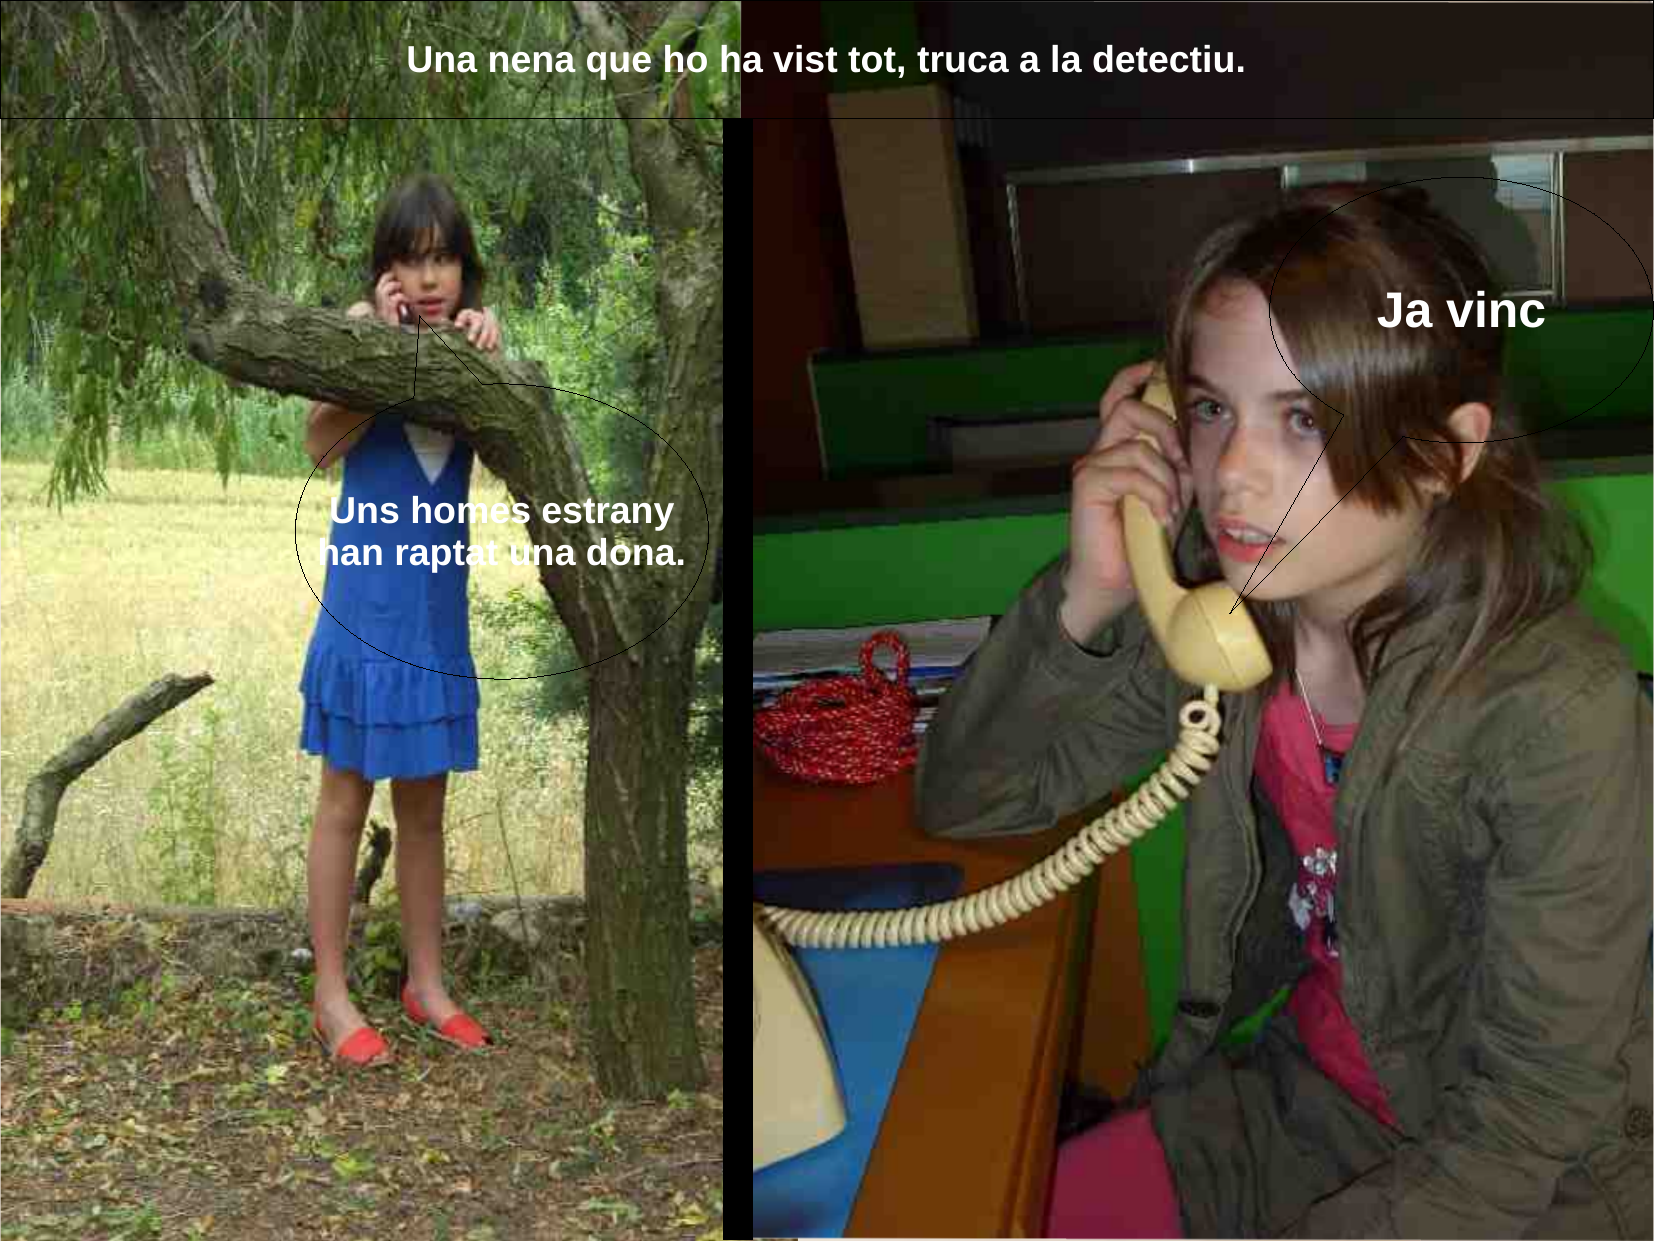

Una nena que ho ha vist tot, truca a la detectiu.
Ja vinc
Uns homes estrany
han raptat una dona.